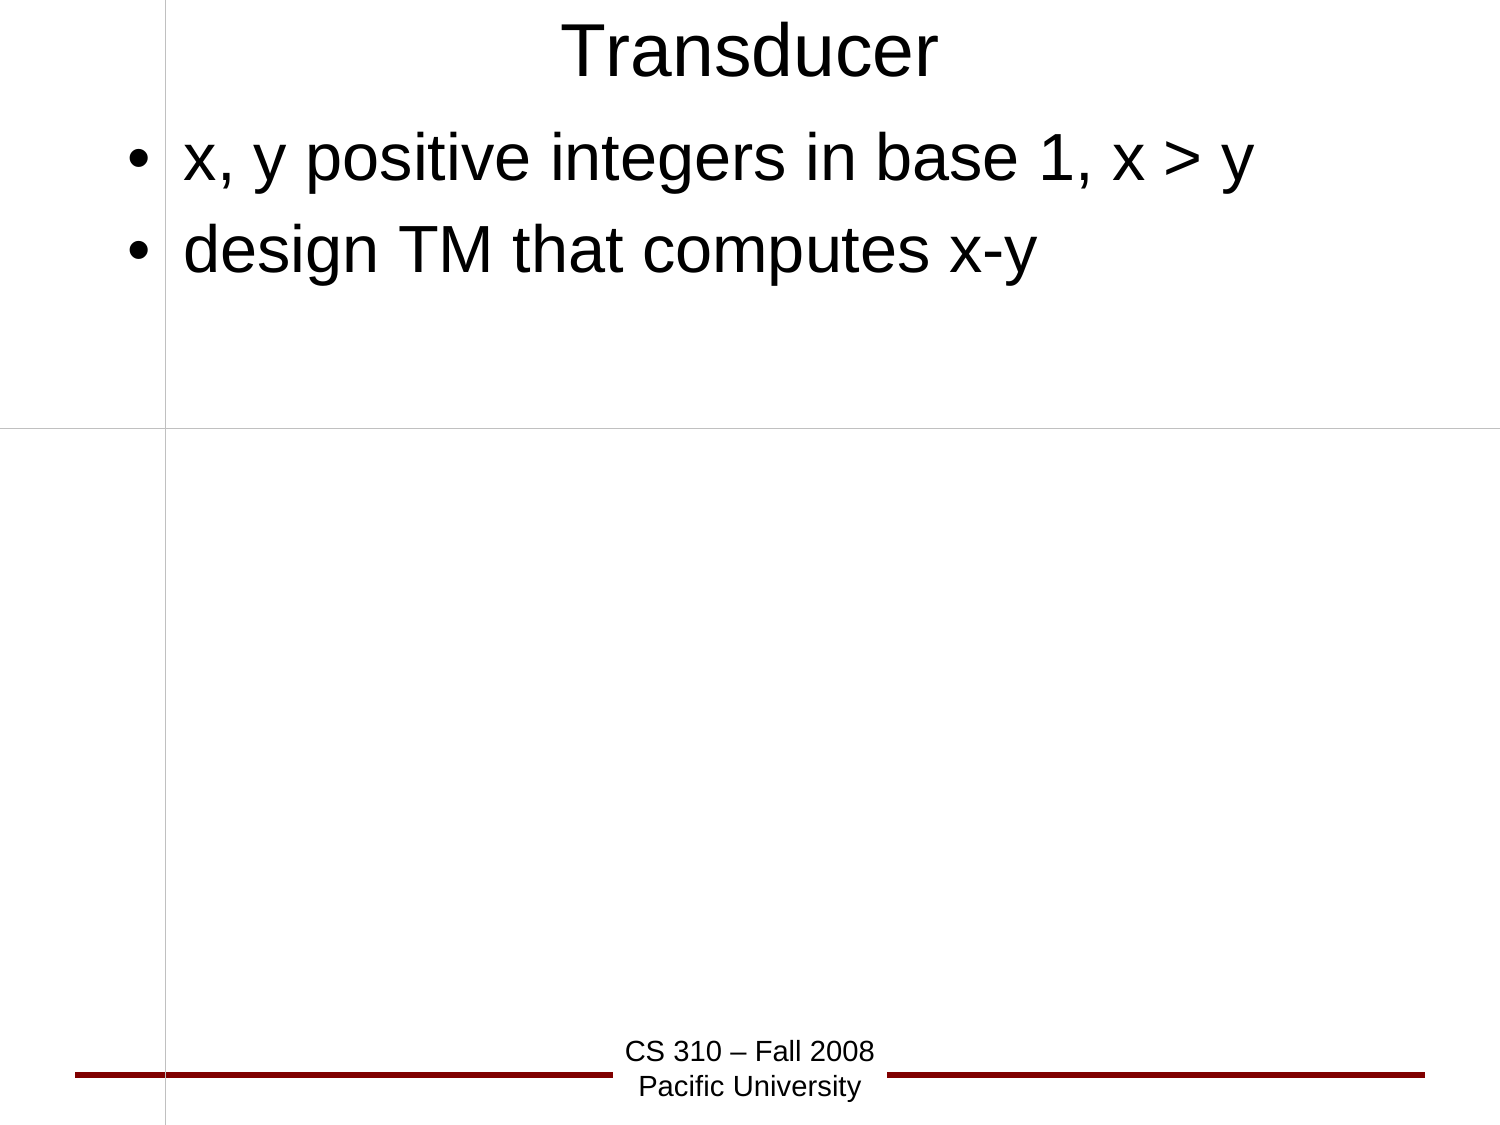

# Transducer
x, y positive integers in base 1, x > y
design TM that computes x-y